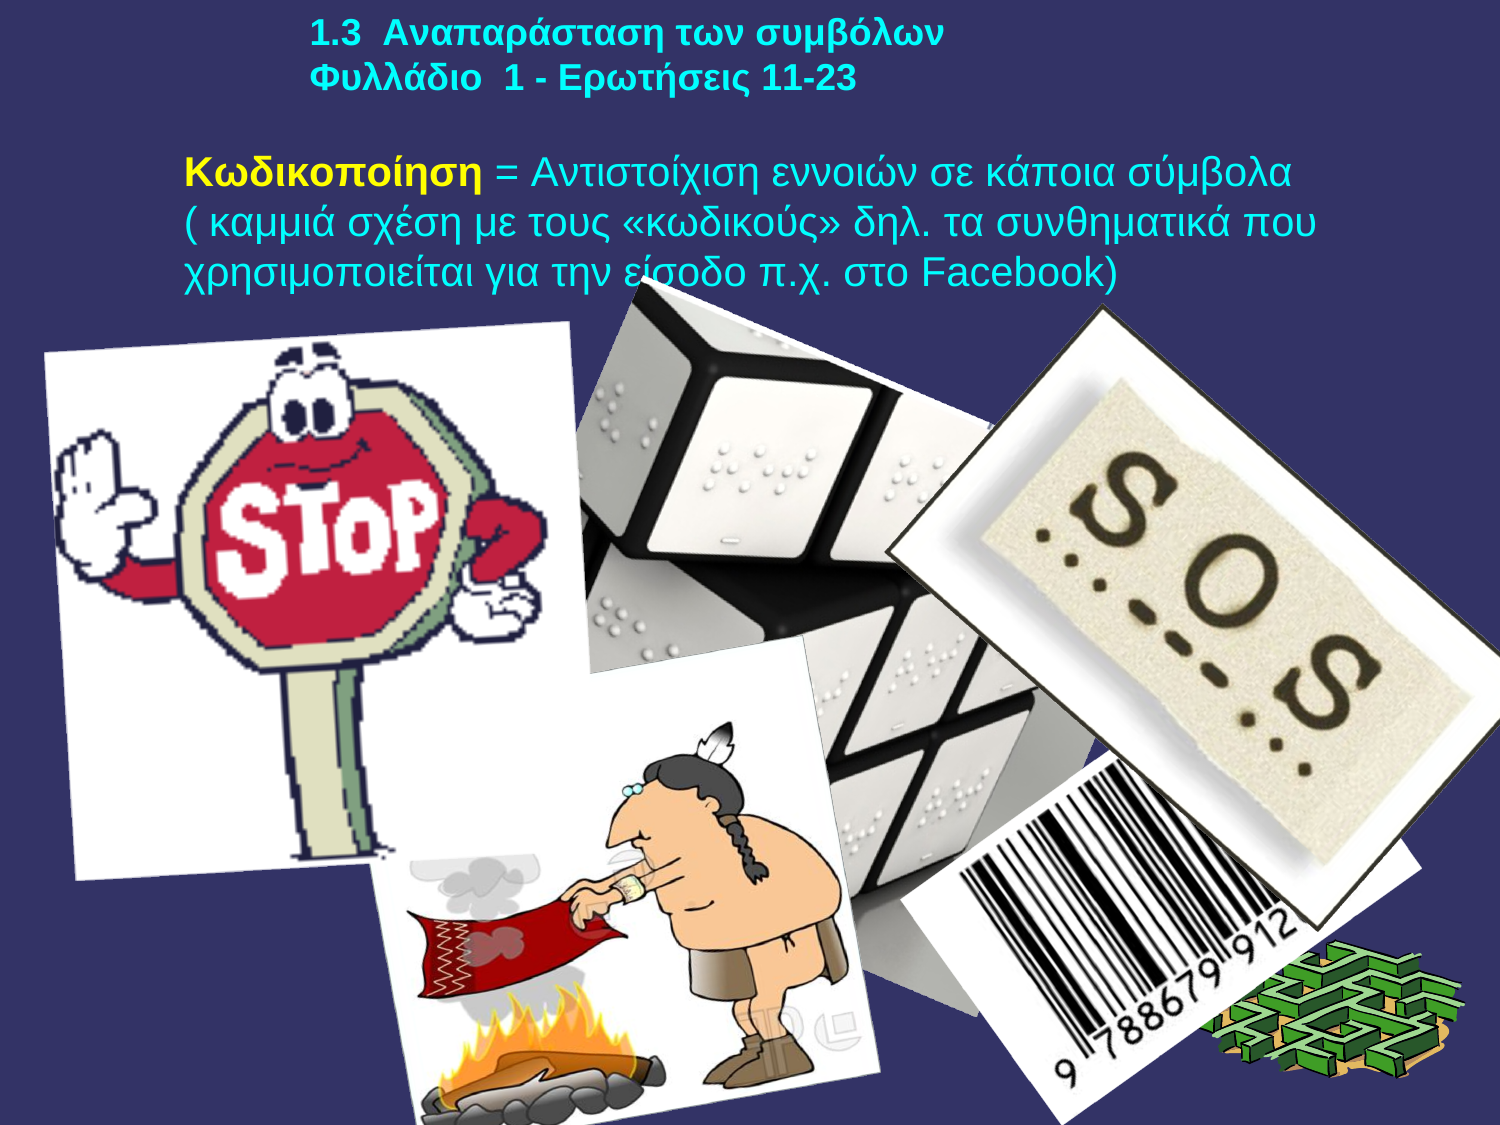

1.3 Αναπαράσταση των συμβόλων
Φυλλάδιο 1 - Ερωτήσεις 11-23
Κωδικοποίηση = Αντιστοίχιση εννοιών σε κάποια σύμβολα
( καμμιά σχέση με τους «κωδικούς» δηλ. τα συνθηματικά που
χρησιμοποιείται για την είσοδο π.χ. στο Facebook)